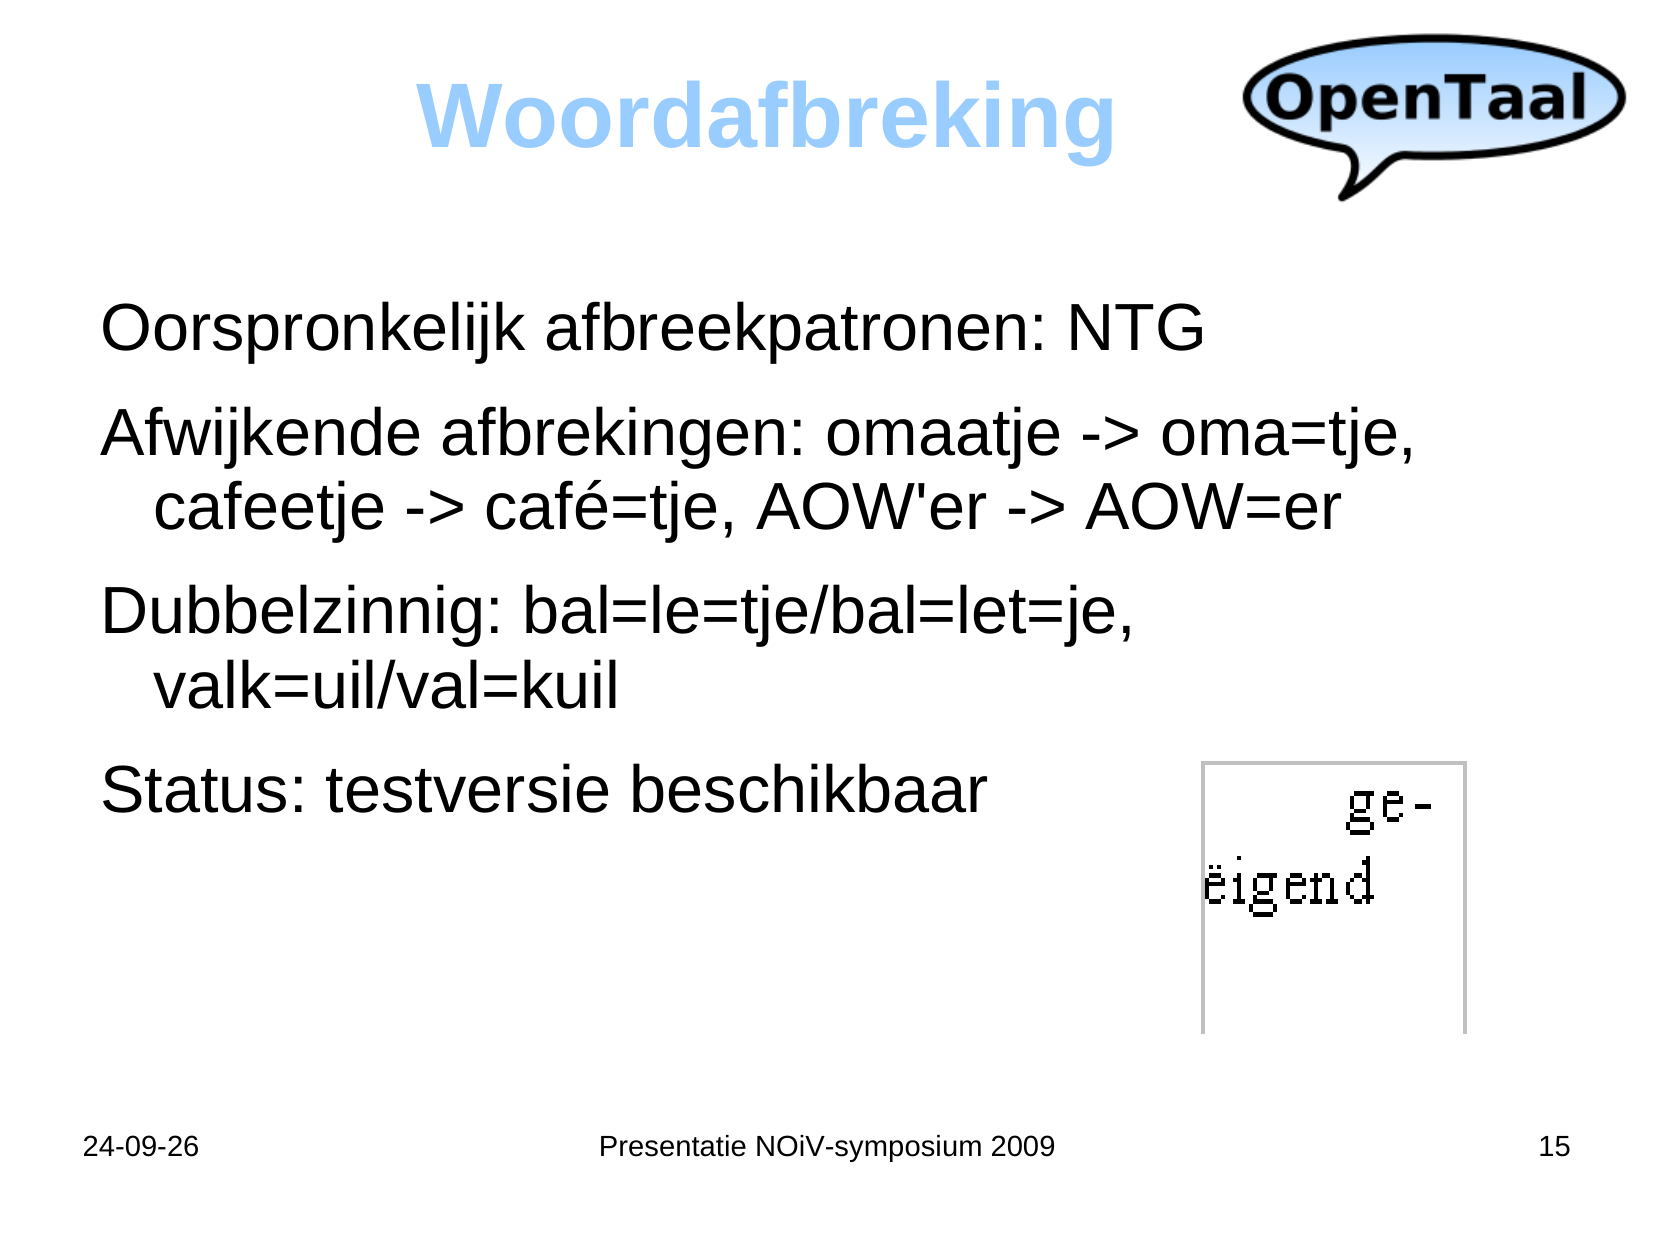

# Woordafbreking
Oorspronkelijk afbreekpatronen: NTG
Afwijkende afbrekingen: omaatje -> oma=tje, cafeetje -> café=tje, AOW'er -> AOW=er
Dubbelzinnig: bal=le=tje/bal=let=je, valk=uil/val=kuil
Status: testversie beschikbaar
Presentatie NOiV-symposium 2009
15